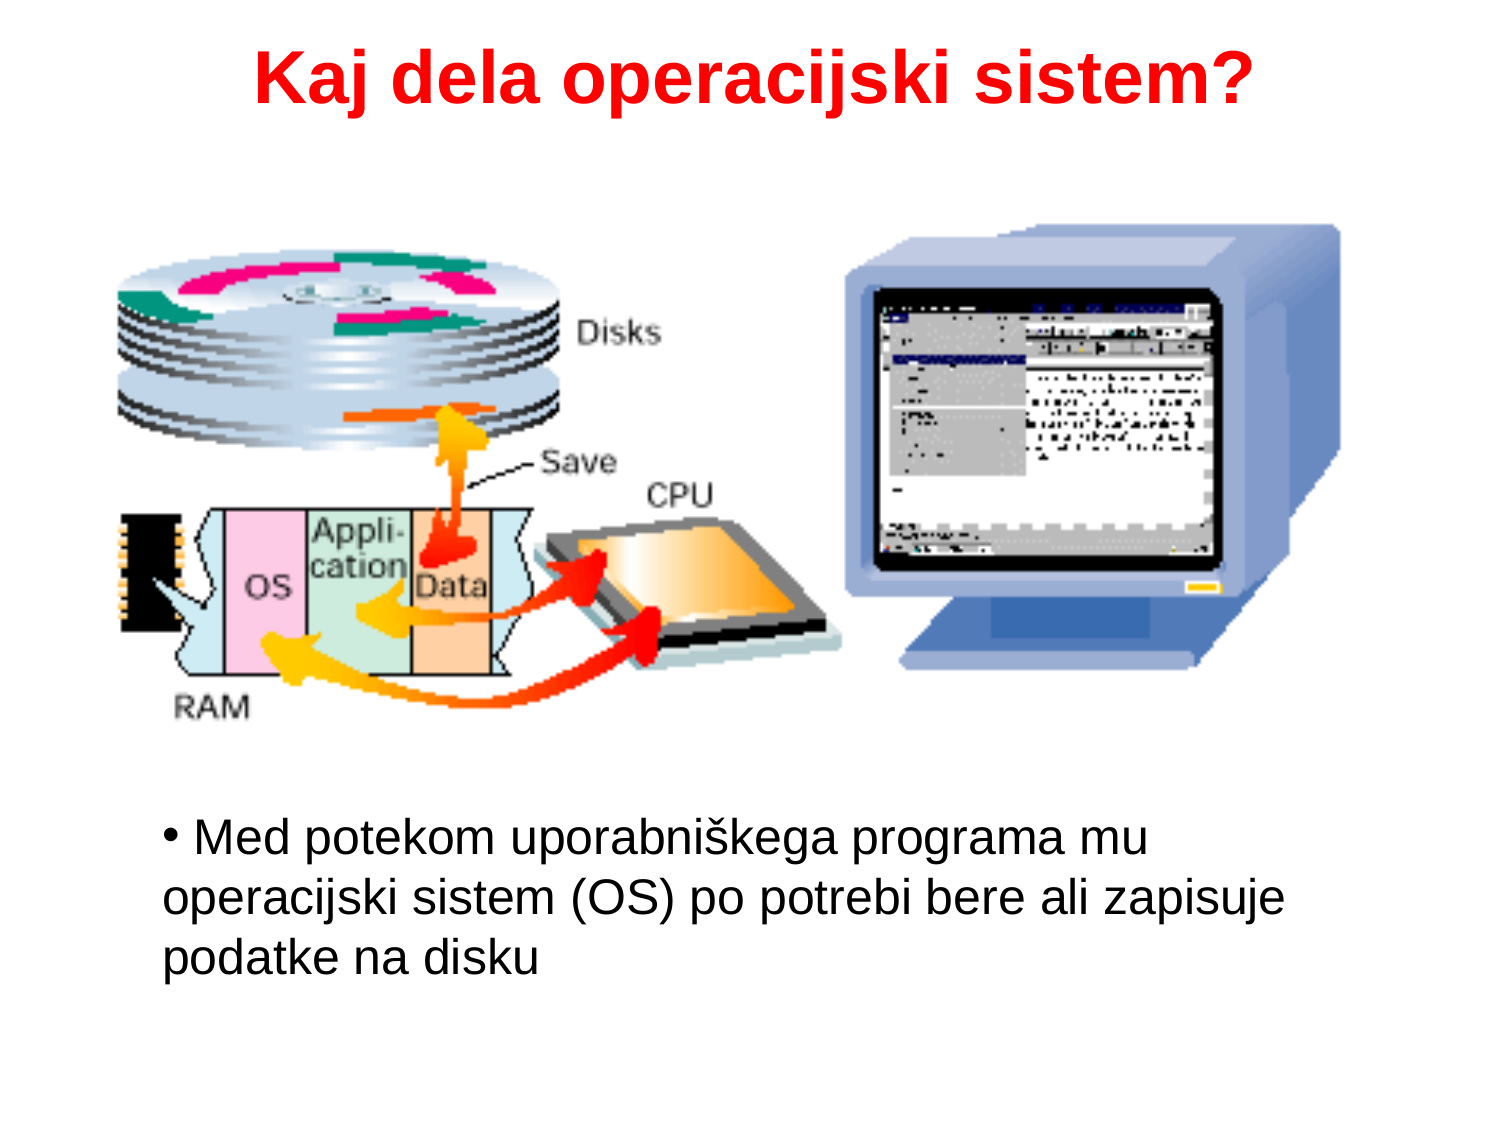

# Kaj dela operacijski sistem?
 Med potekom uporabniškega programa mu operacijski sistem (OS) po potrebi bere ali zapisuje podatke na disku